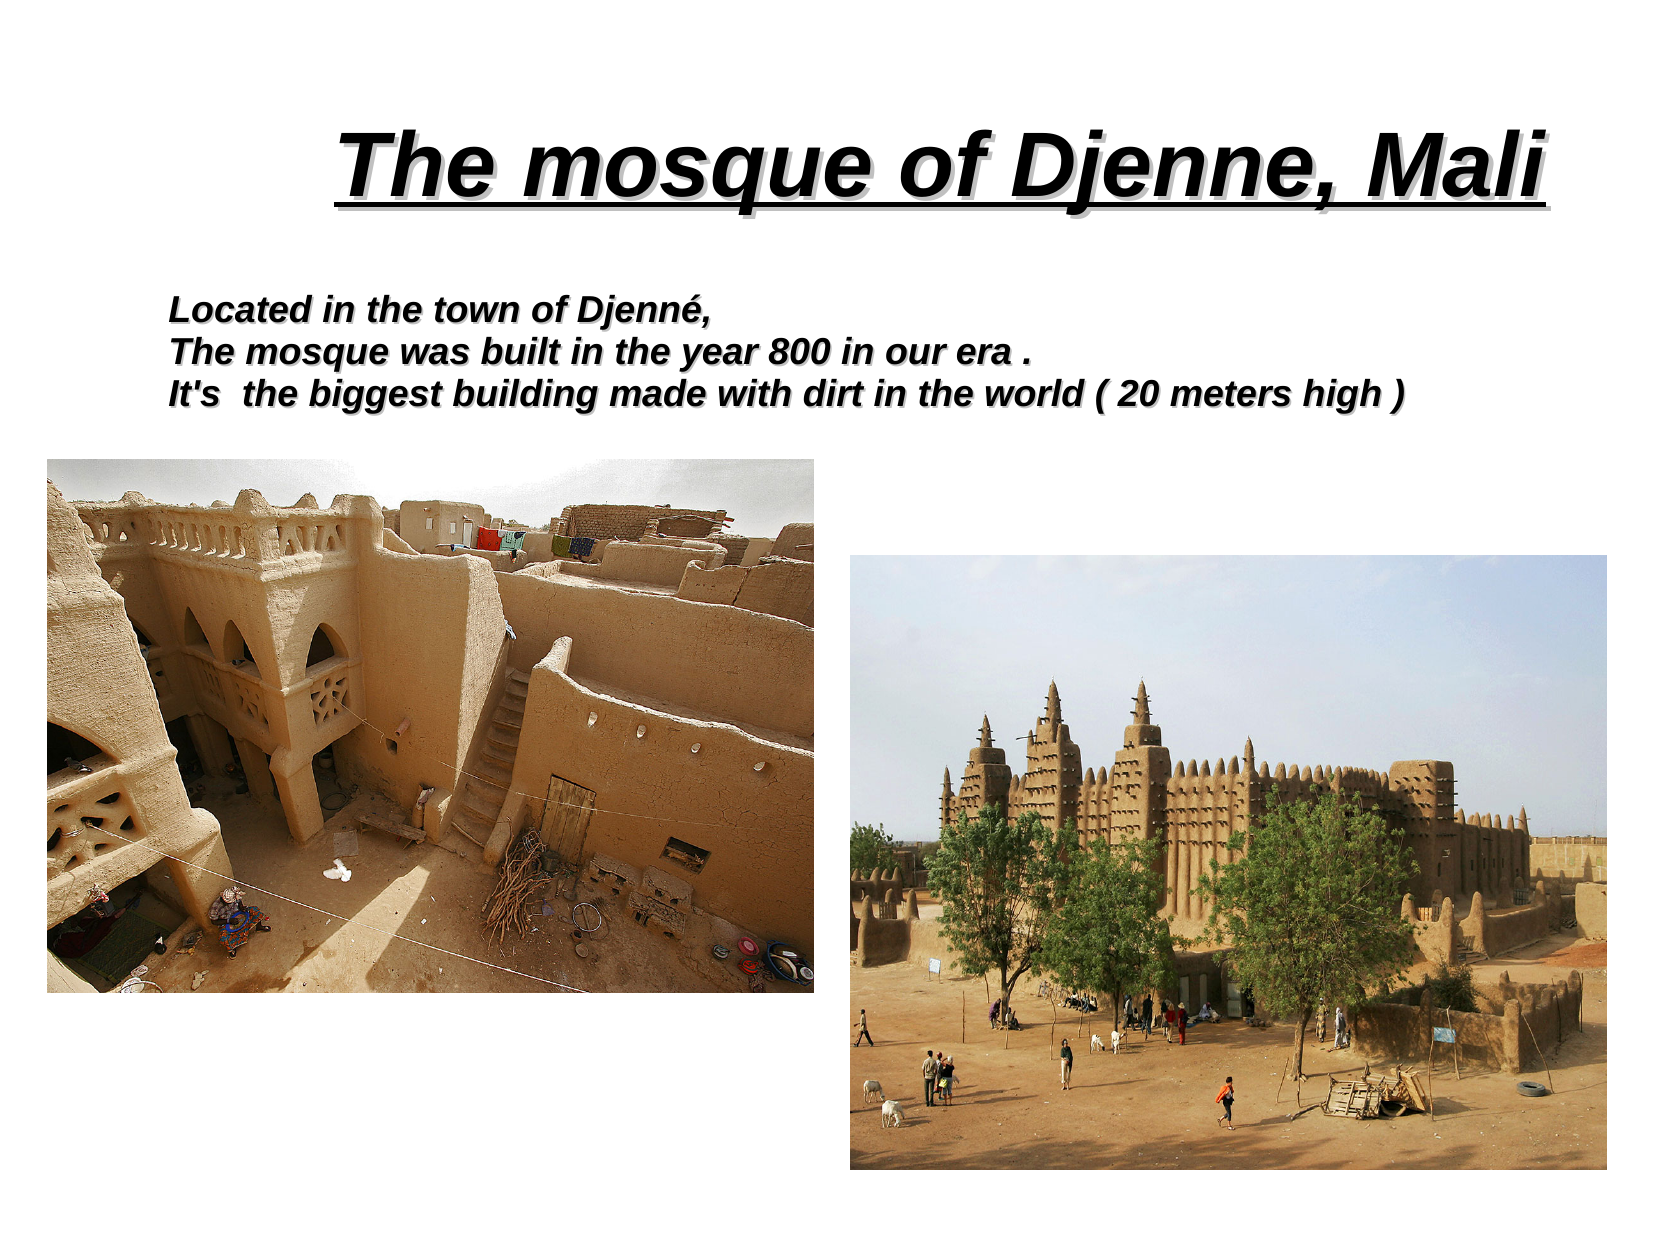

The mosque of Djenne, Mali
Located in the town of Djenné,
The mosque was built in the year 800 in our era .
It's the biggest building made with dirt in the world ( 20 meters high )